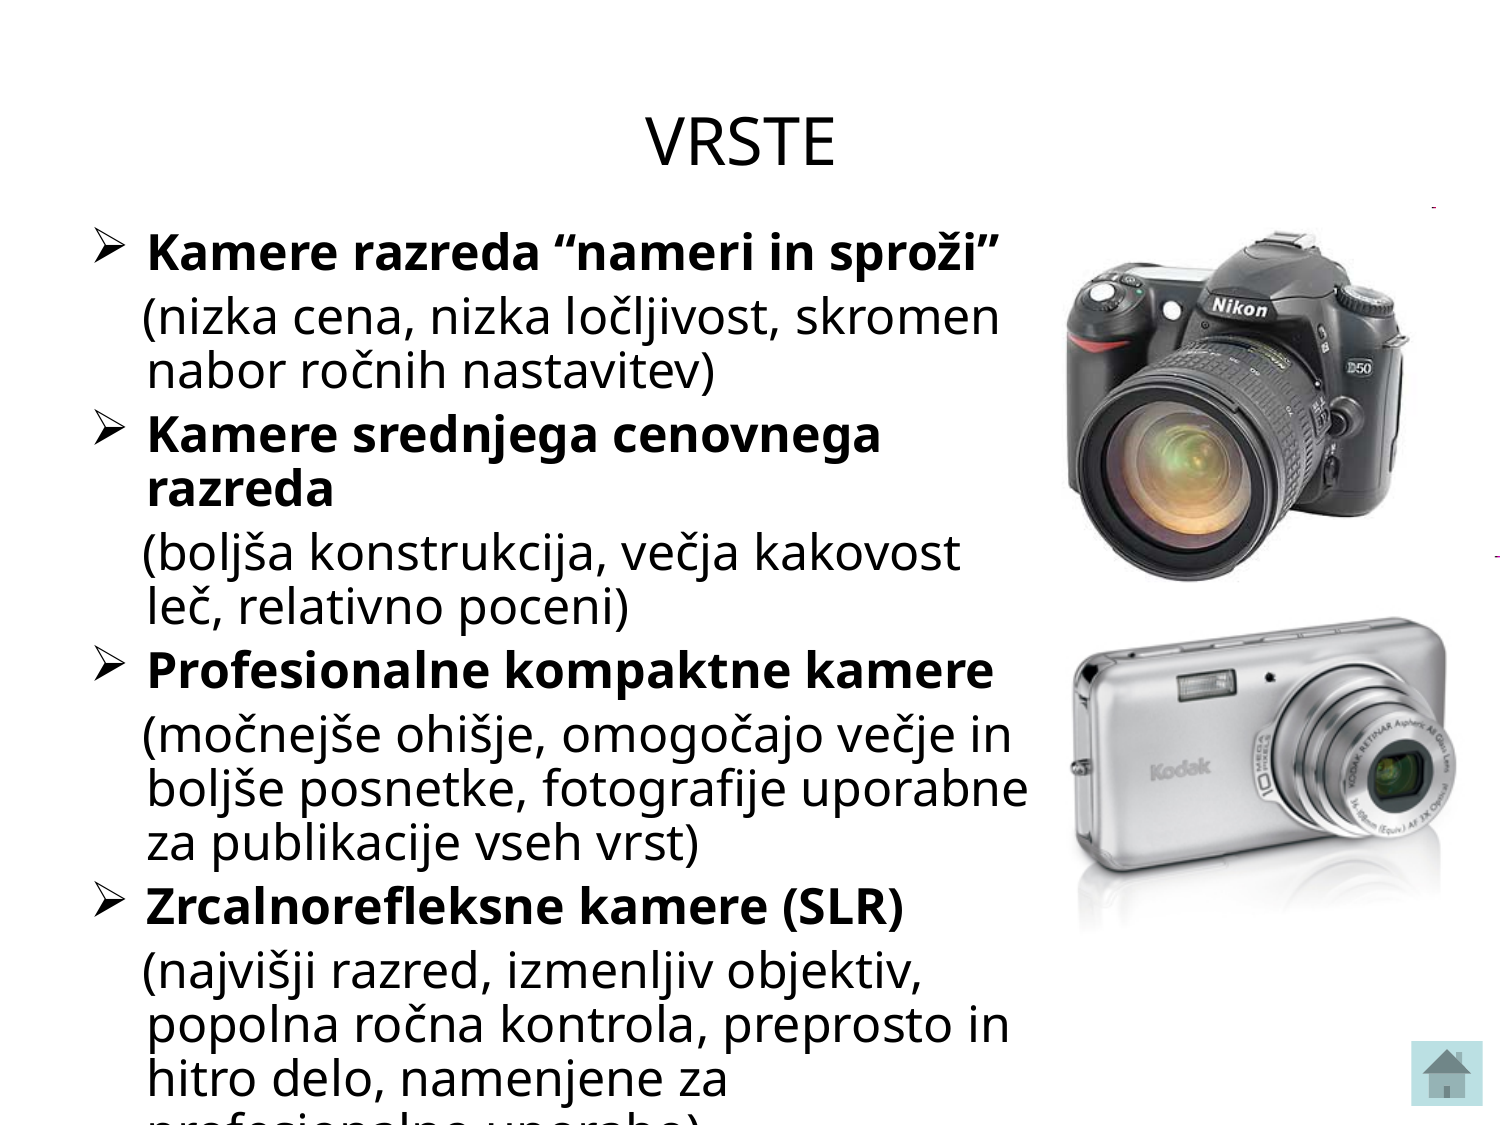

# VRSTE
Kamere razreda “nameri in sproži”
 (nizka cena, nizka ločljivost, skromen nabor ročnih nastavitev)
Kamere srednjega cenovnega razreda
 (boljša konstrukcija, večja kakovost leč, relativno poceni)
Profesionalne kompaktne kamere
 (močnejše ohišje, omogočajo večje in boljše posnetke, fotografije uporabne za publikacije vseh vrst)
Zrcalnorefleksne kamere (SLR)
 (najvišji razred, izmenljiv objektiv, popolna ročna kontrola, preprosto in hitro delo, namenjene za profesionalno uporabo)